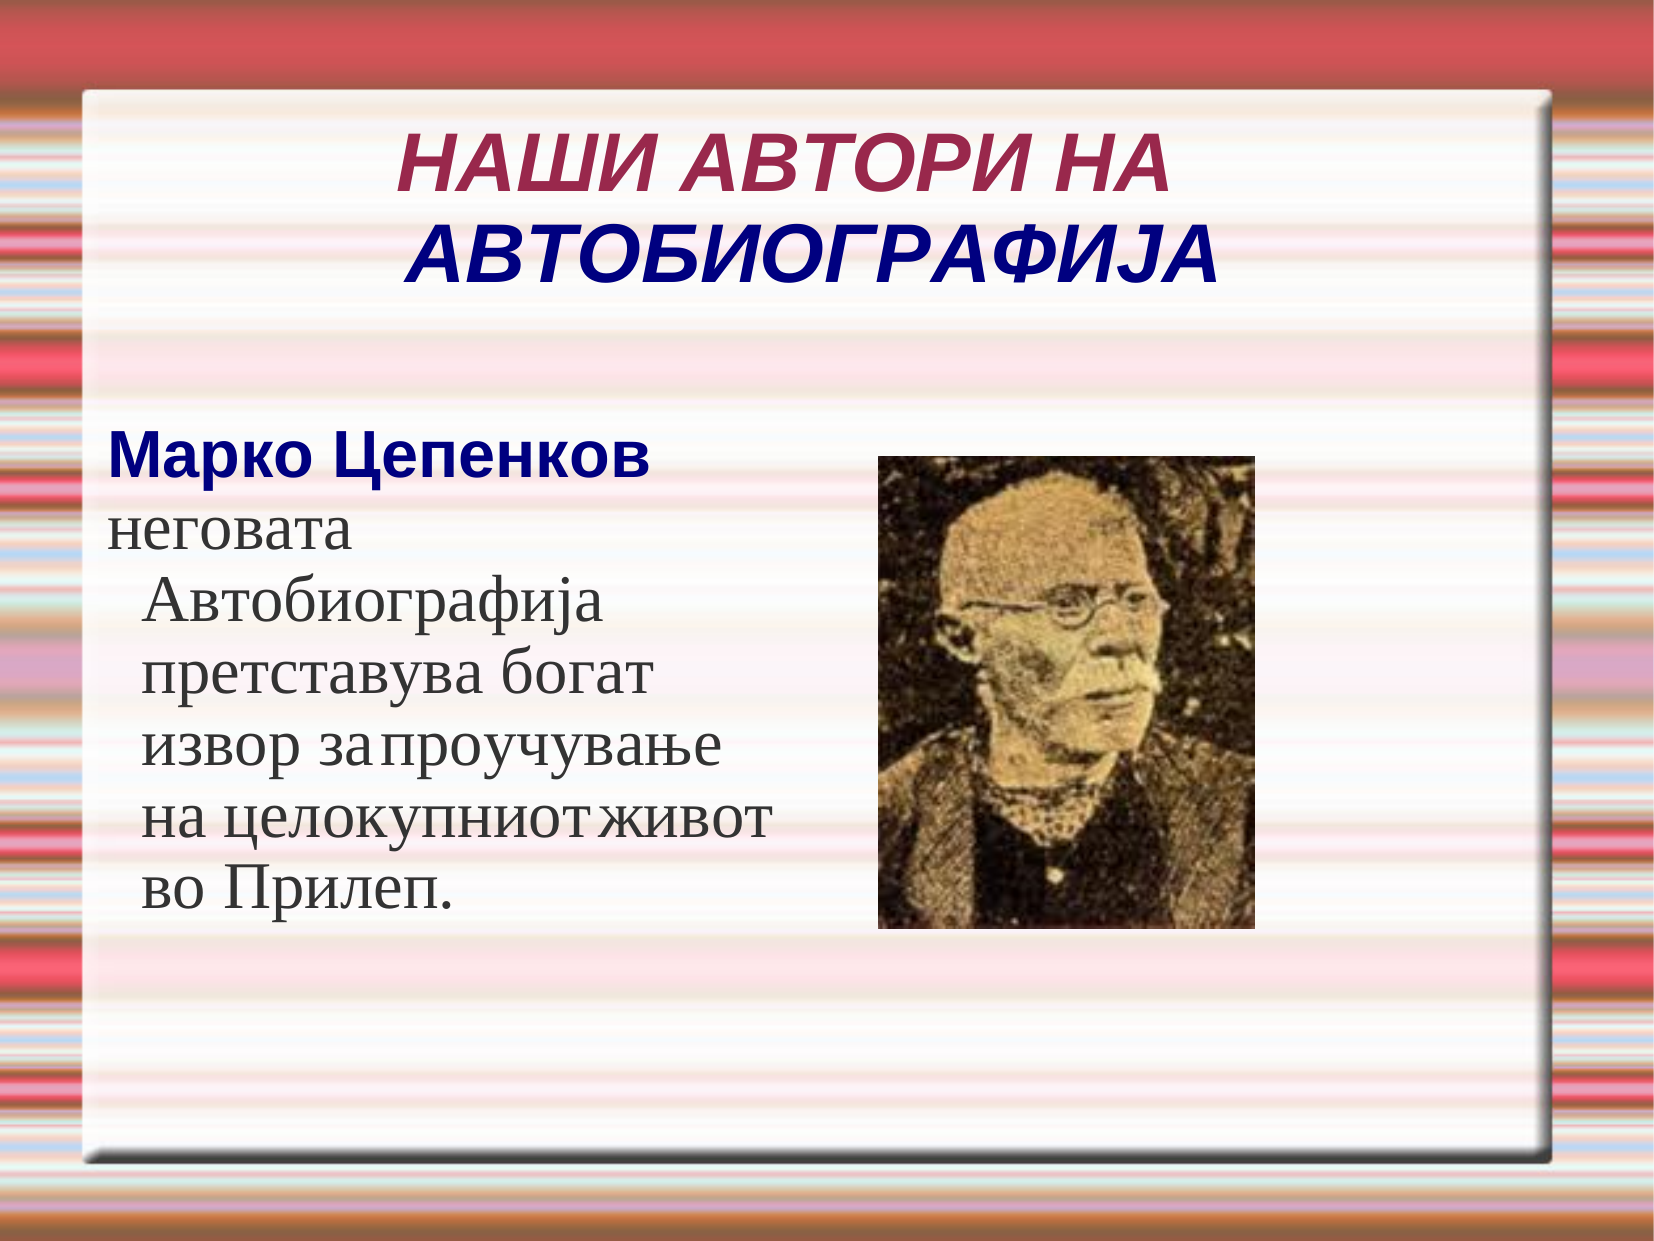

# НАШИ АВТОРИ НА АВТОБИОГРАФИЈА
Марко Цепенков
неговата Автобиографија претставува богат извор за проучување на целокупниот живот во Прилеп.